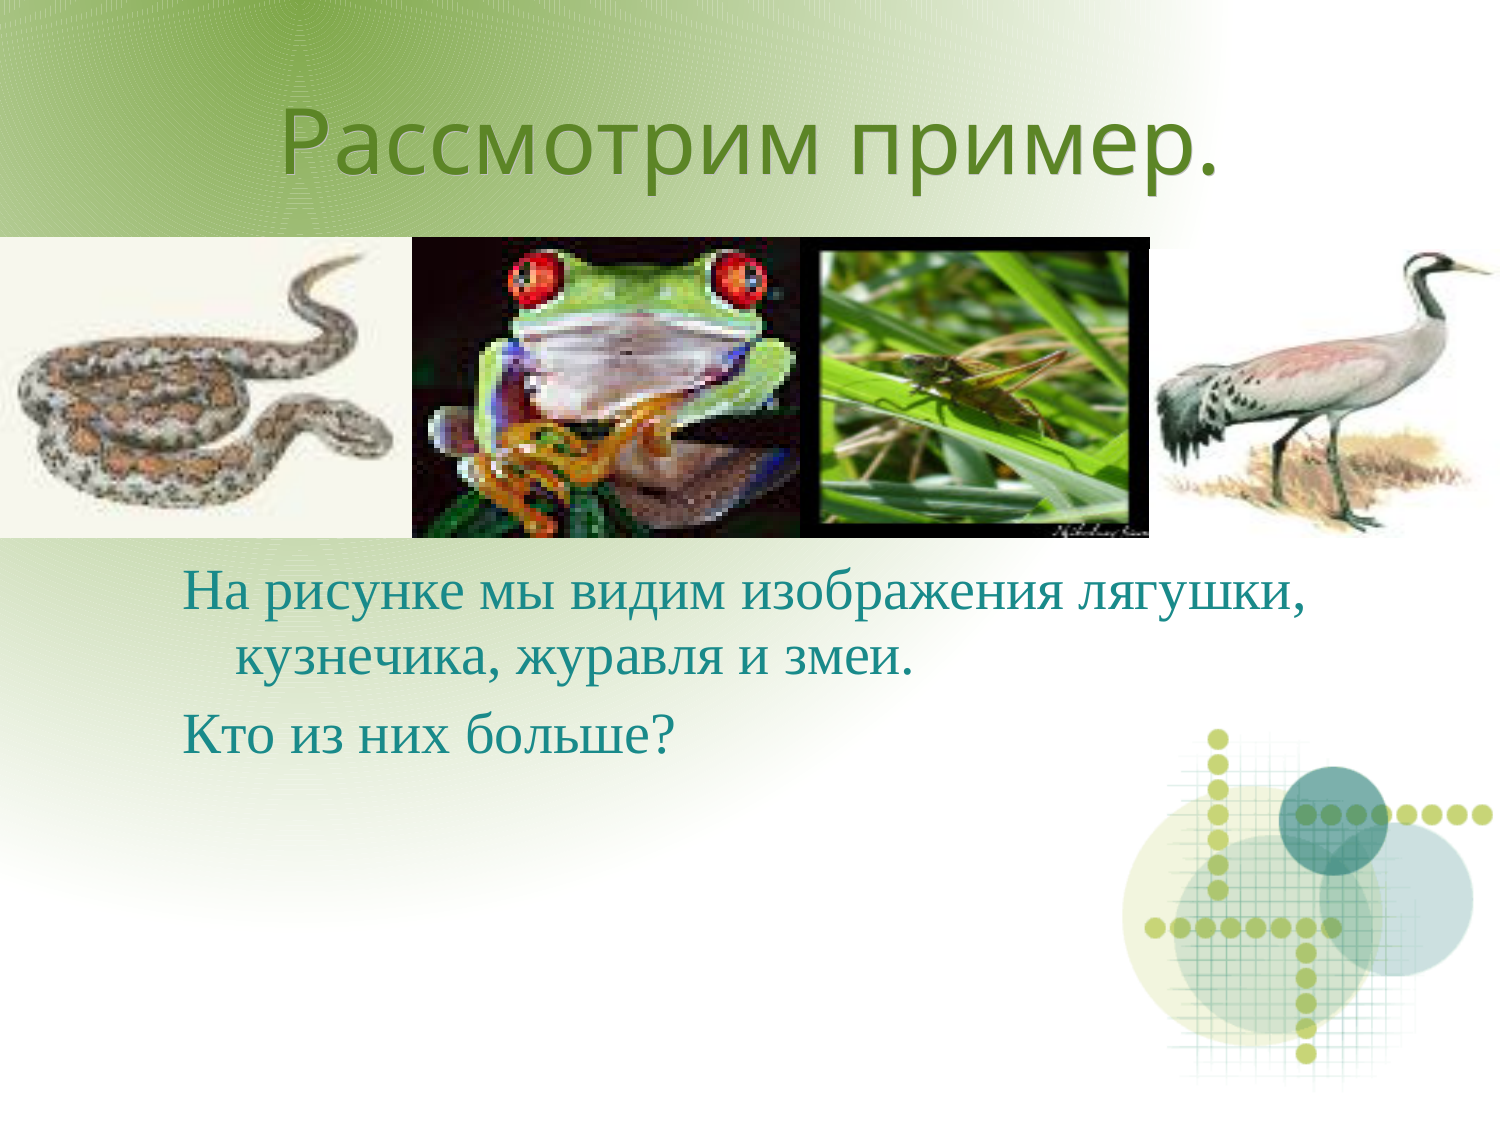

# Рассмотрим пример.
На рисунке мы видим изображения лягушки, кузнечика, журавля и змеи.
Кто из них больше?